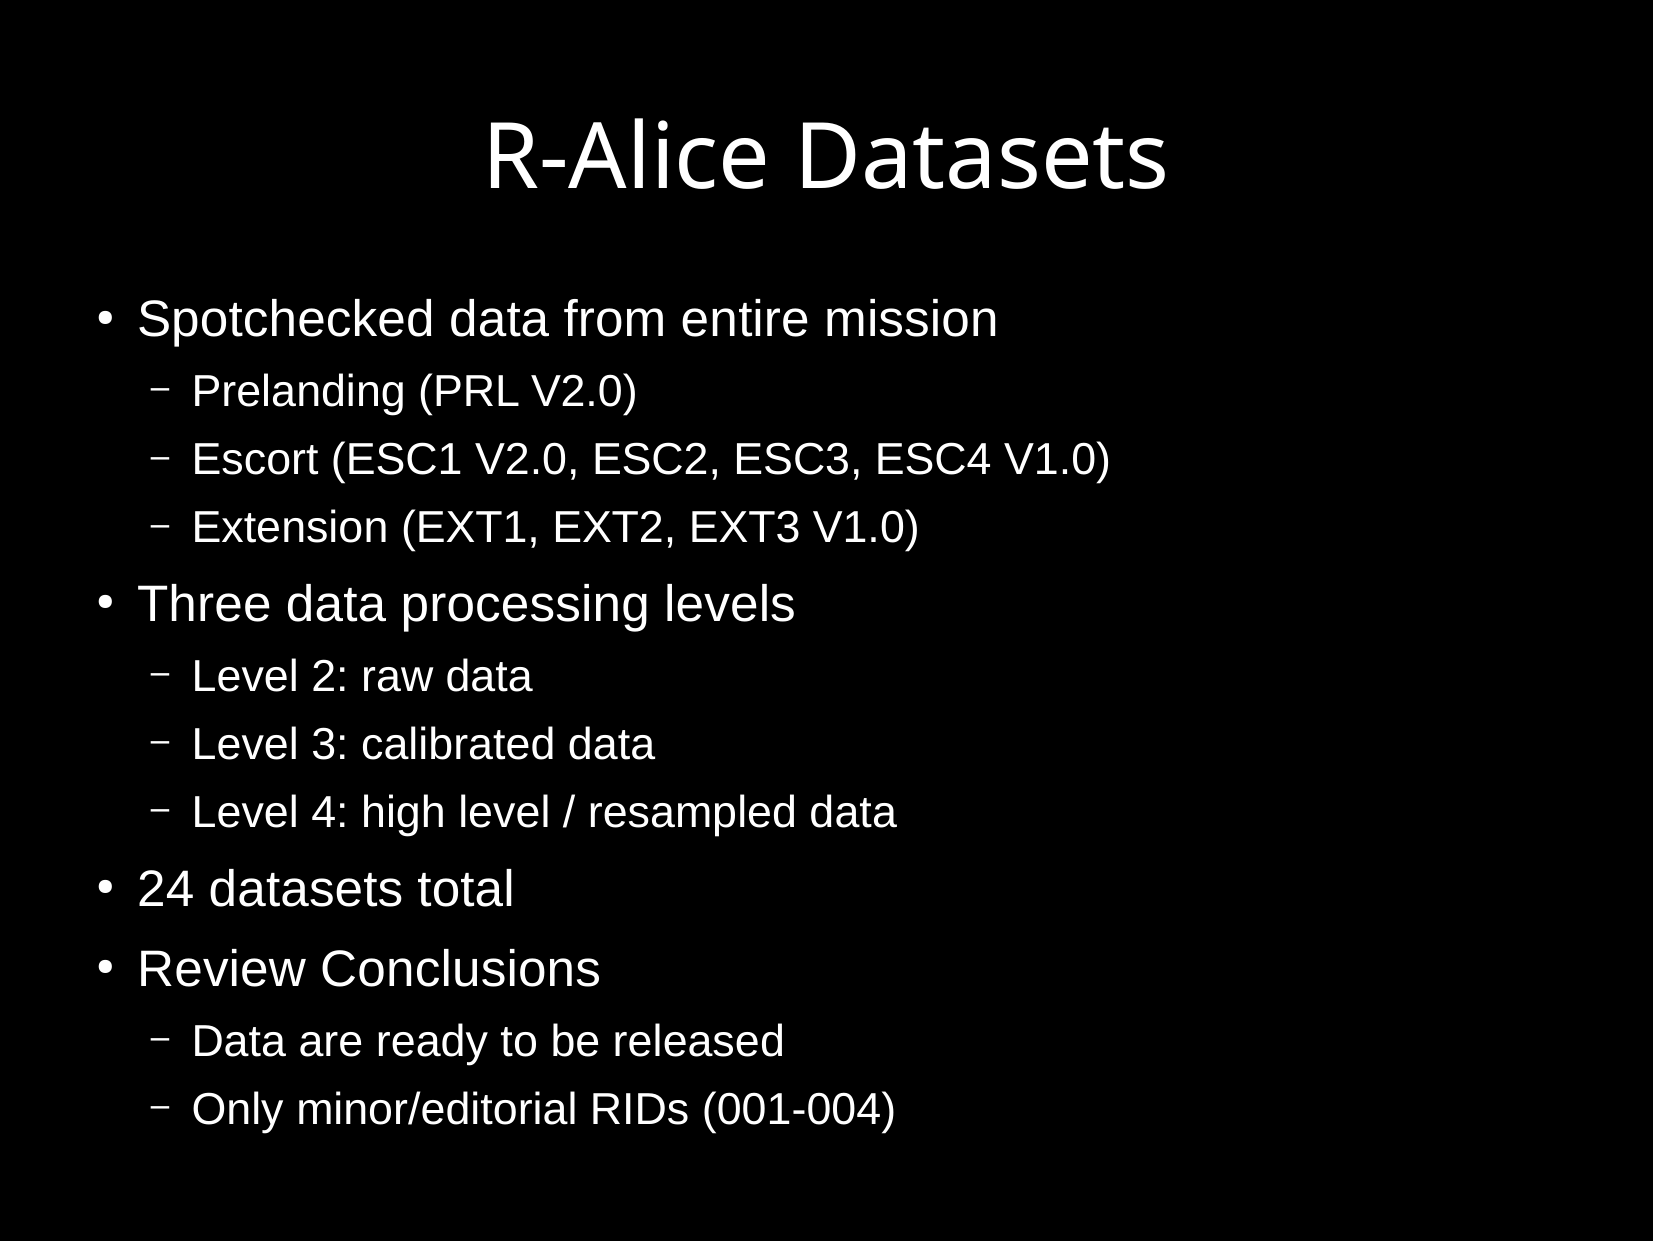

# R-Alice Datasets
Spotchecked data from entire mission
Prelanding (PRL V2.0)
Escort (ESC1 V2.0, ESC2, ESC3, ESC4 V1.0)
Extension (EXT1, EXT2, EXT3 V1.0)
Three data processing levels
Level 2: raw data
Level 3: calibrated data
Level 4: high level / resampled data
24 datasets total
Review Conclusions
Data are ready to be released
Only minor/editorial RIDs (001-004)